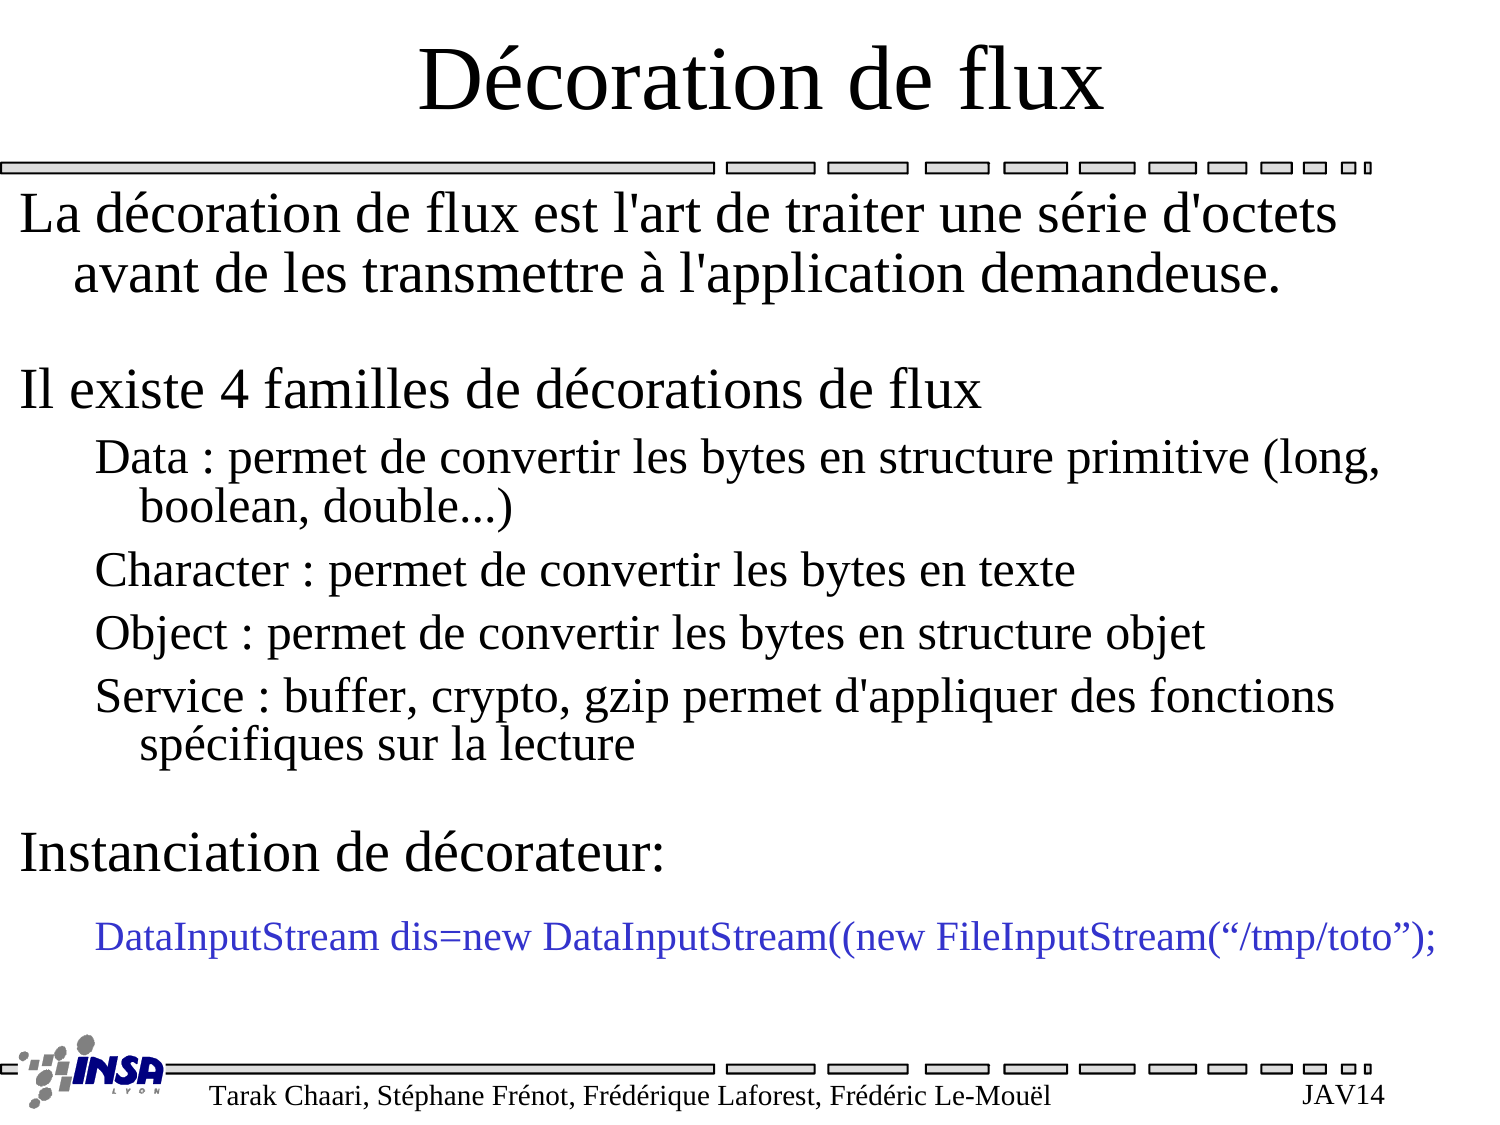

# Décoration de flux
La décoration de flux est l'art de traiter une série d'octets avant de les transmettre à l'application demandeuse.
Il existe 4 familles de décorations de flux
Data : permet de convertir les bytes en structure primitive (long, boolean, double...)‏
Character : permet de convertir les bytes en texte
Object : permet de convertir les bytes en structure objet
Service : buffer, crypto, gzip permet d'appliquer des fonctions spécifiques sur la lecture
Instanciation de décorateur:
DataInputStream dis=new DataInputStream((new FileInputStream(“/tmp/toto”);